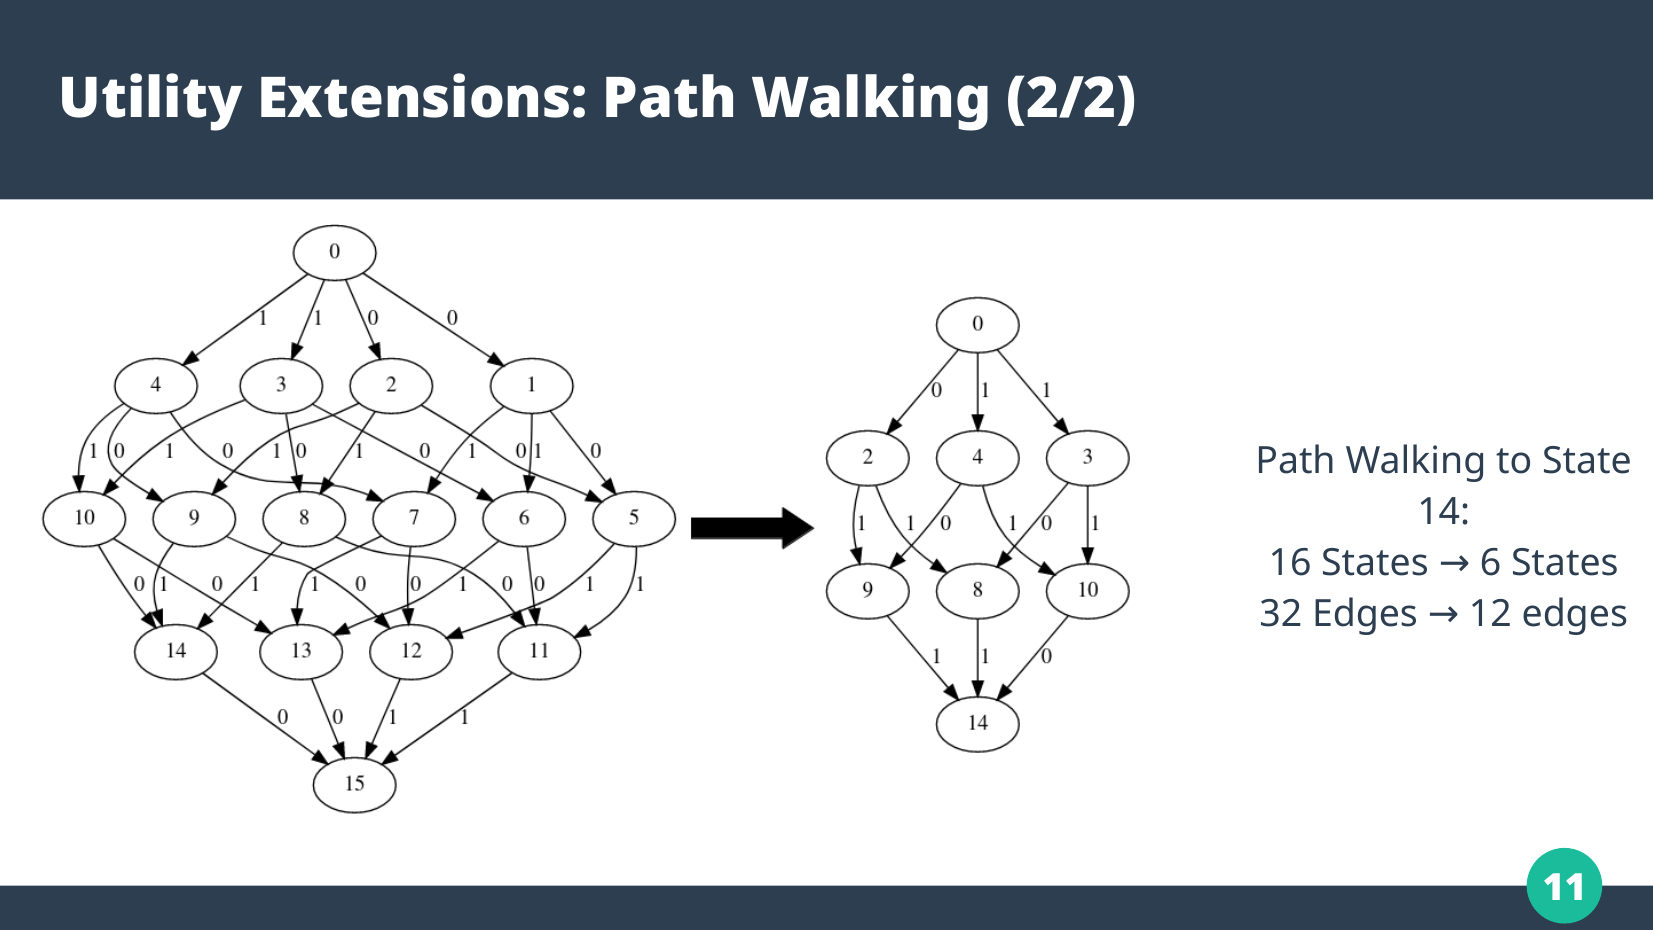

# Utility Extensions: Path Walking (2/2)
Path Walking to State 14:
16 States → 6 States
32 Edges → 12 edges